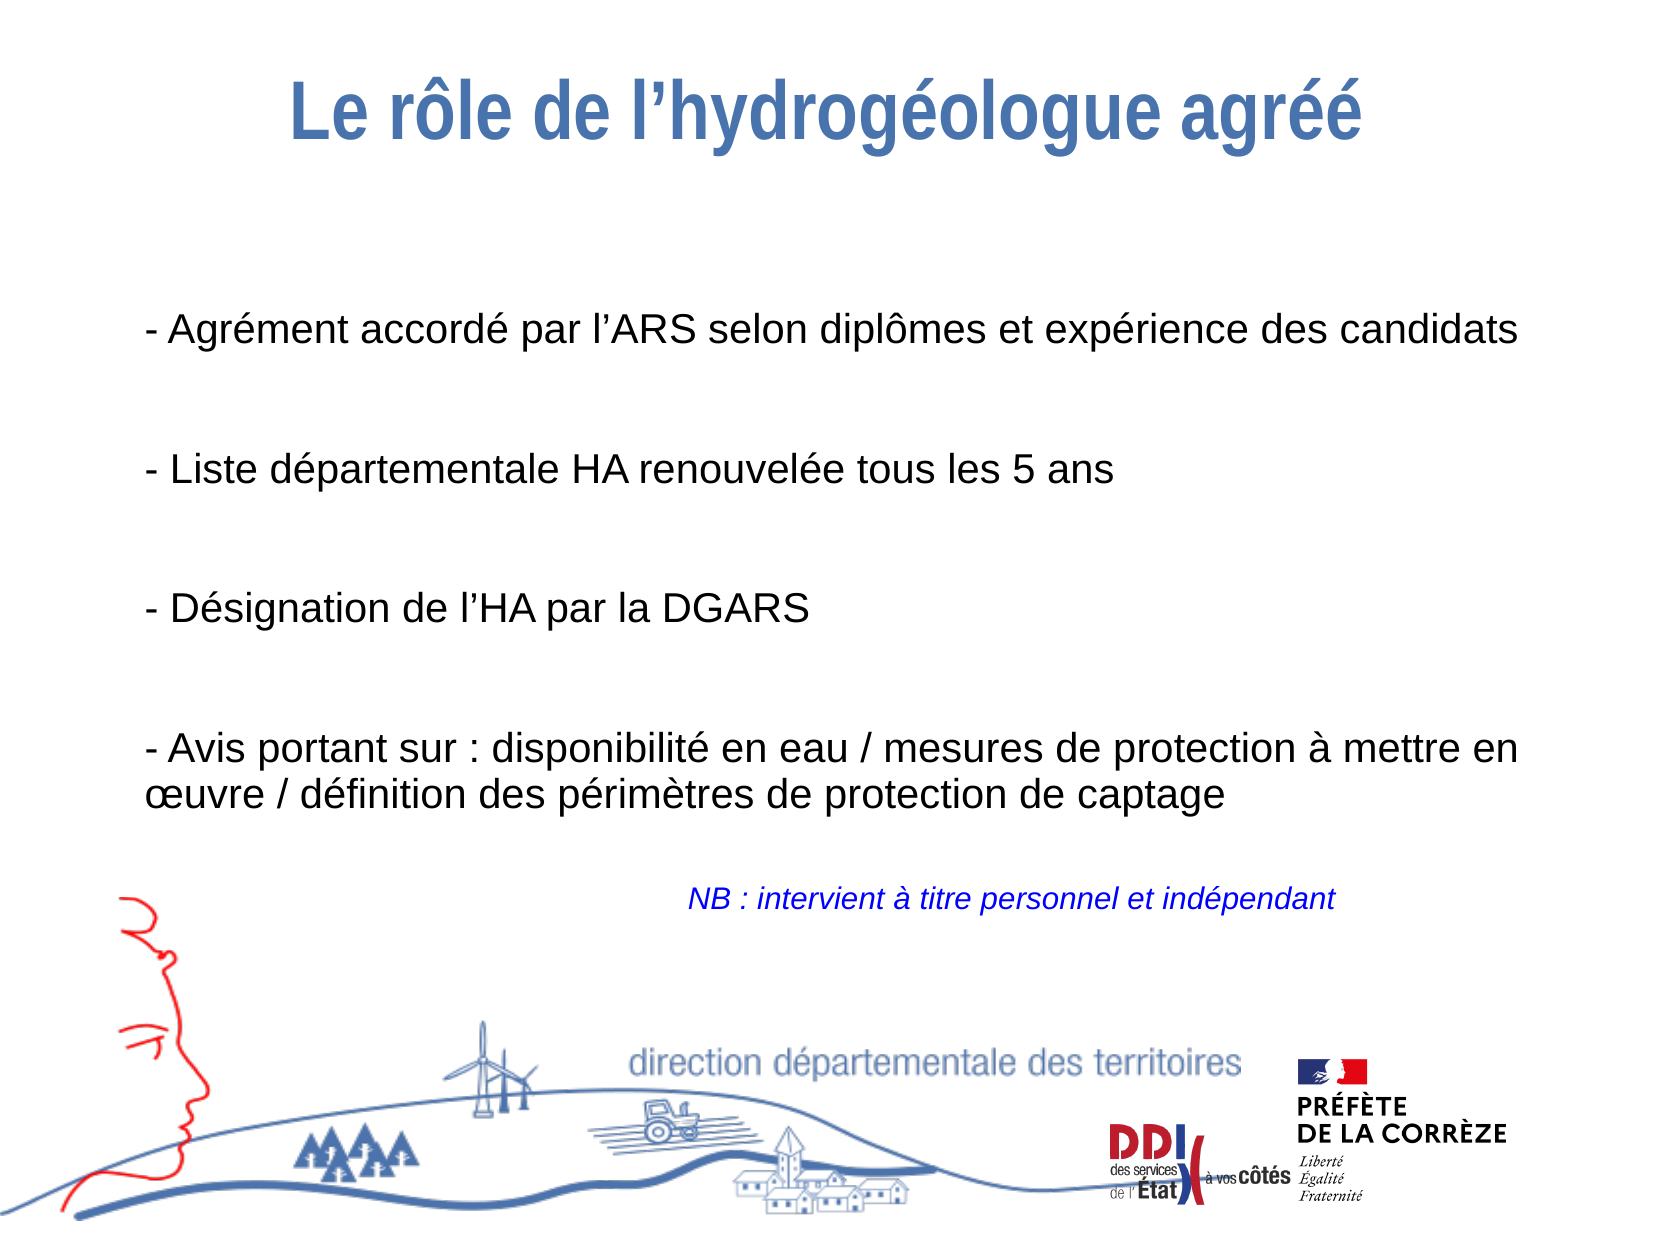

# Le rôle de l’hydrogéologue agréé
- Agrément accordé par l’ARS selon diplômes et expérience des candidats
- Liste départementale HA renouvelée tous les 5 ans
- Désignation de l’HA par la DGARS
- Avis portant sur : disponibilité en eau / mesures de protection à mettre en œuvre / définition des périmètres de protection de captage
NB : intervient à titre personnel et indépendant